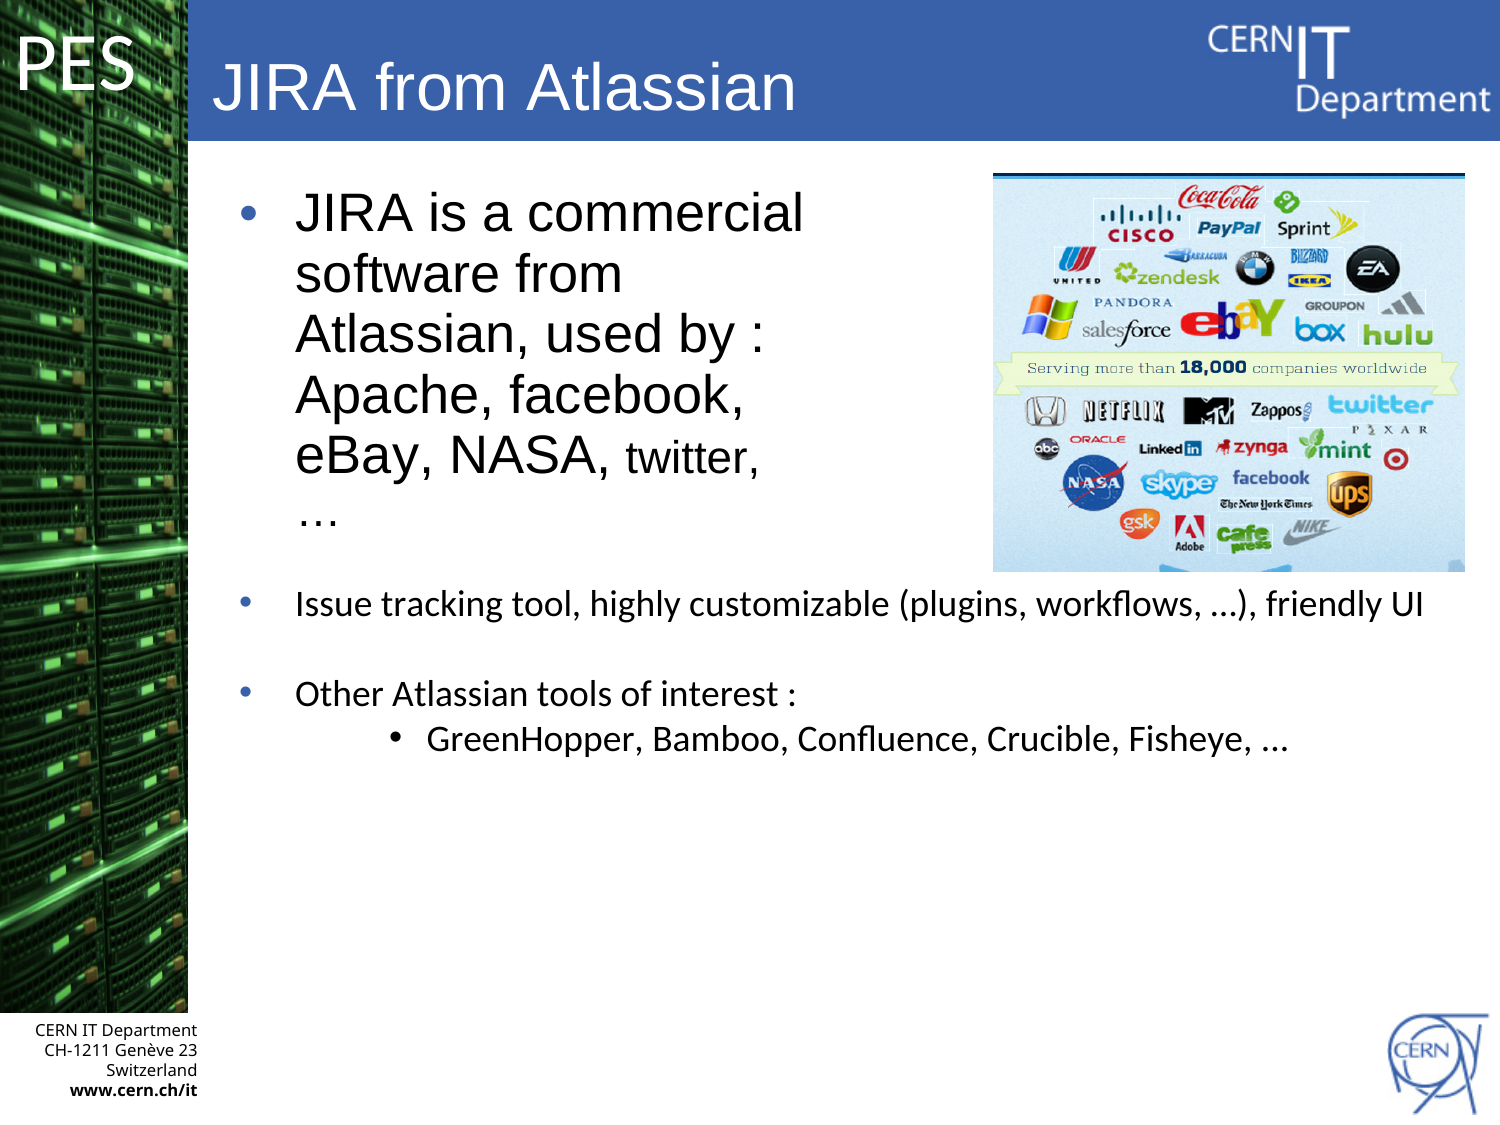

# JIRA from Atlassian
JIRA is a commercial software from Atlassian, used by : Apache, facebook, eBay, NASA, twitter, …
Issue tracking tool, highly customizable (plugins, workflows, …), friendly UI
Other Atlassian tools of interest :
GreenHopper, Bamboo, Confluence, Crucible, Fisheye, ...